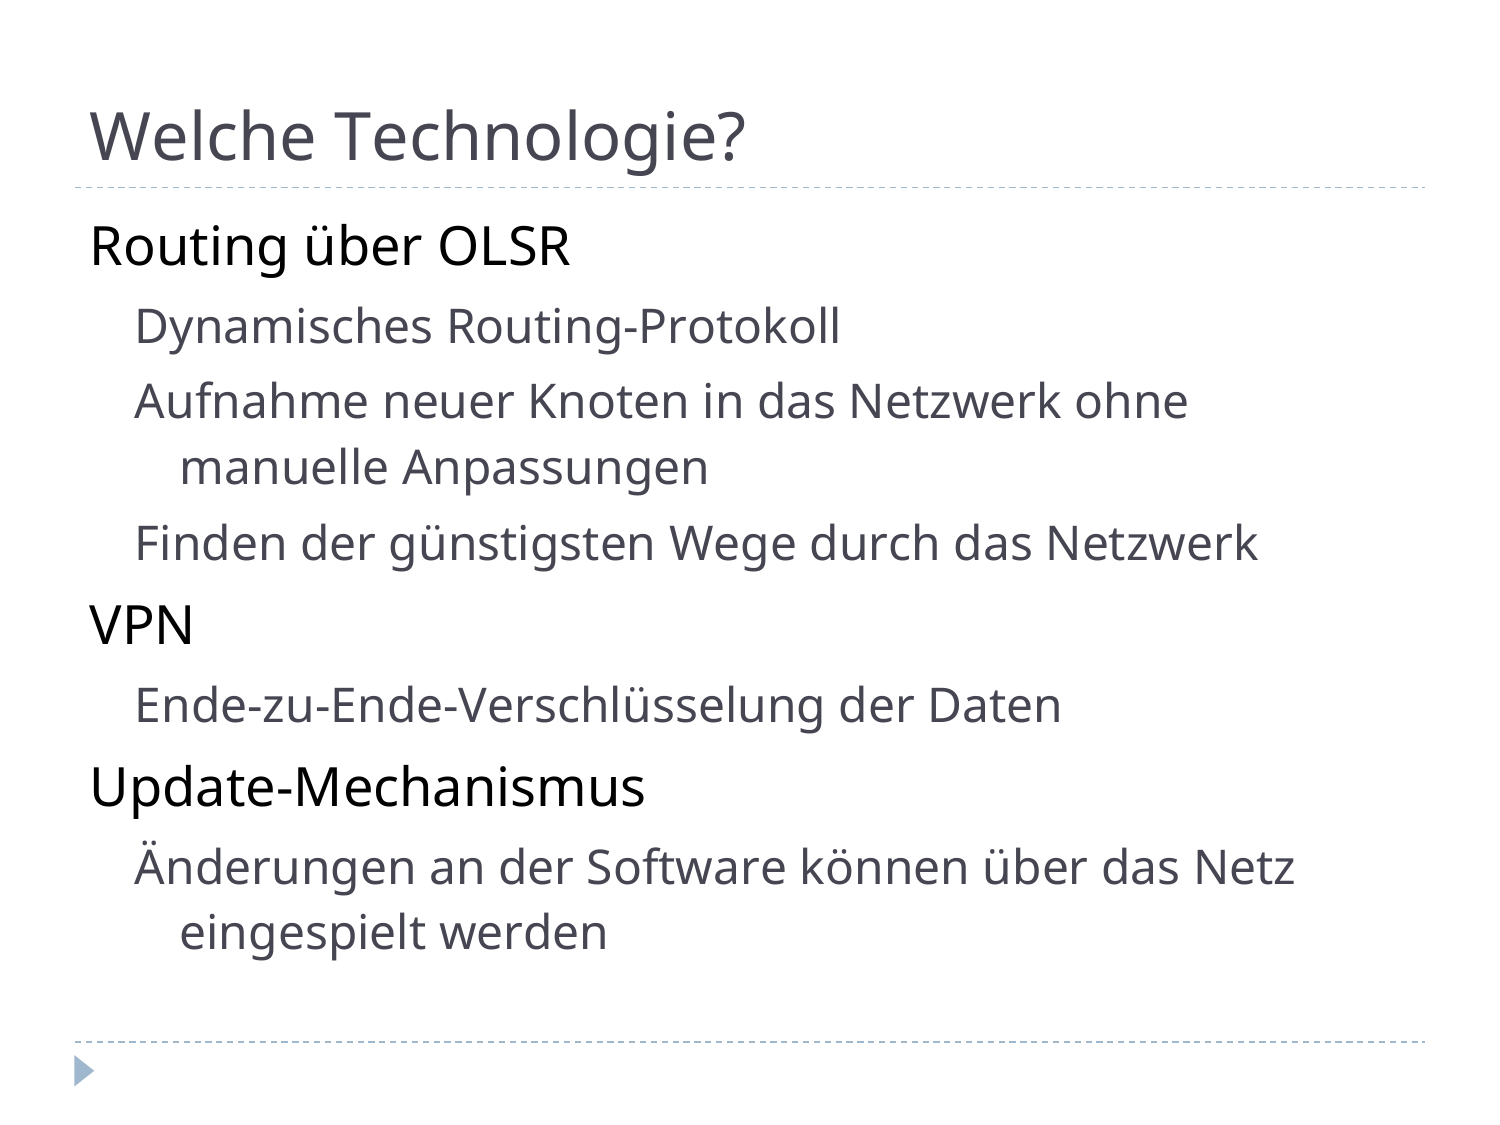

# Welche Technologie?
Routing über OLSR
Dynamisches Routing-Protokoll
Aufnahme neuer Knoten in das Netzwerk ohne manuelle Anpassungen
Finden der günstigsten Wege durch das Netzwerk
VPN
Ende-zu-Ende-Verschlüsselung der Daten
Update-Mechanismus
Änderungen an der Software können über das Netz eingespielt werden